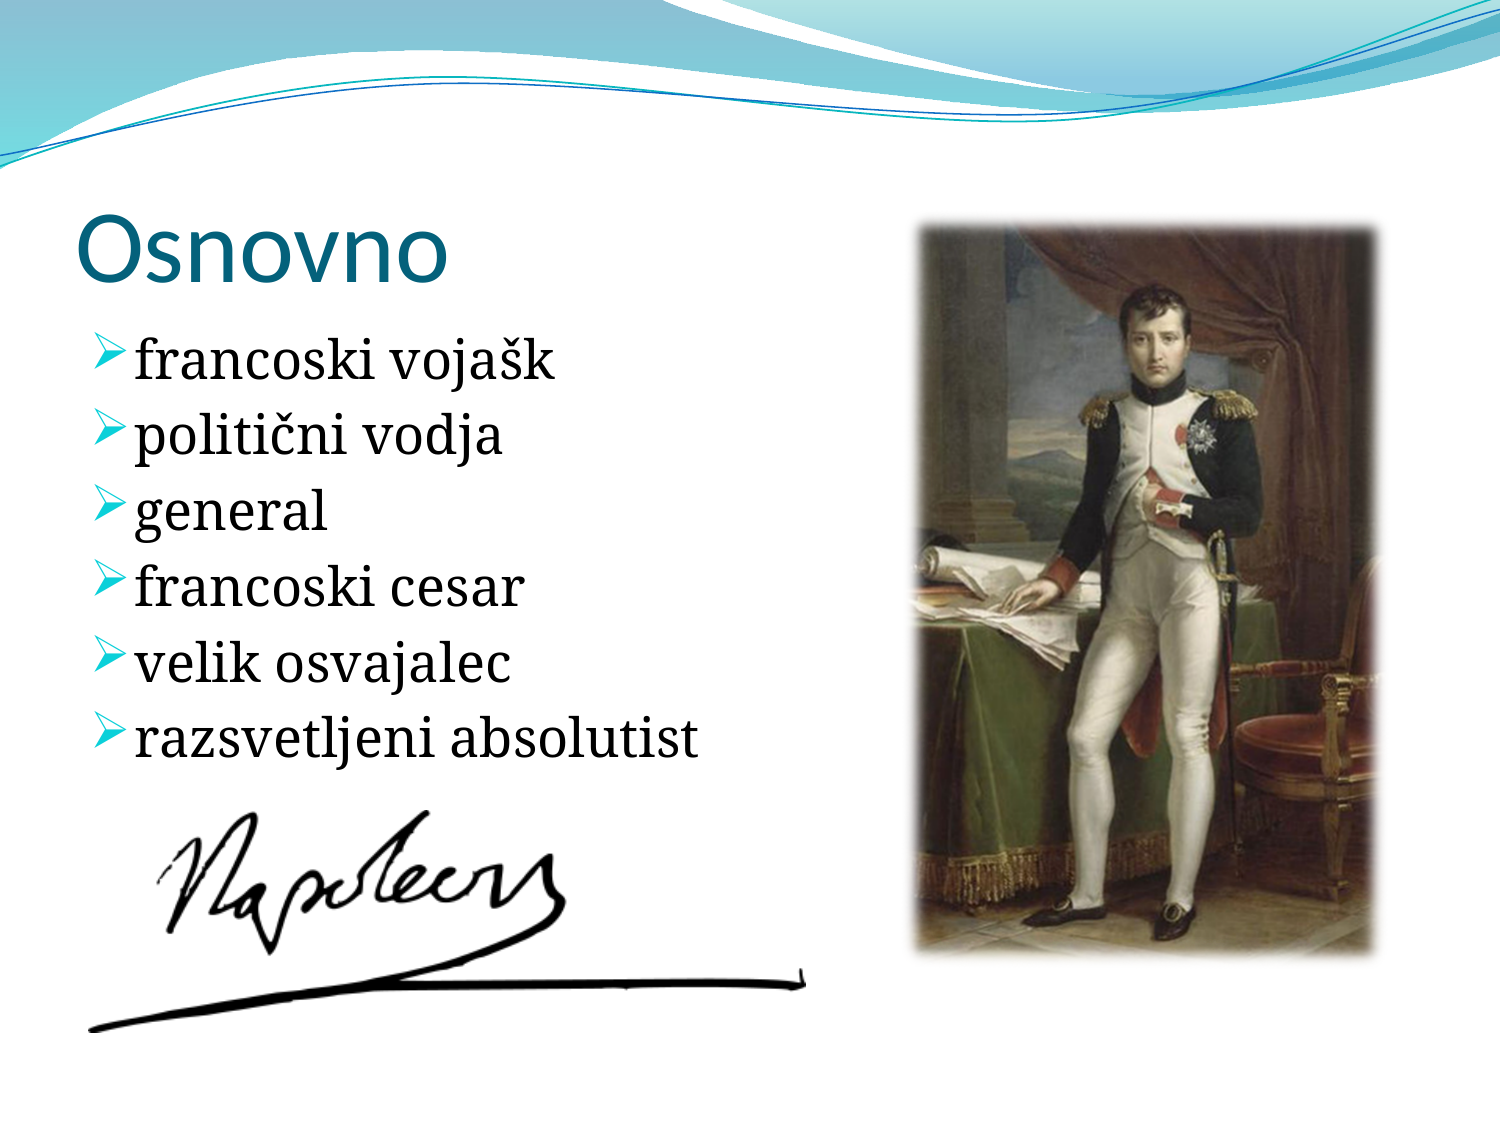

# Osnovno
francoski vojašk
politični vodja
general
francoski cesar
velik osvajalec
razsvetljeni absolutist